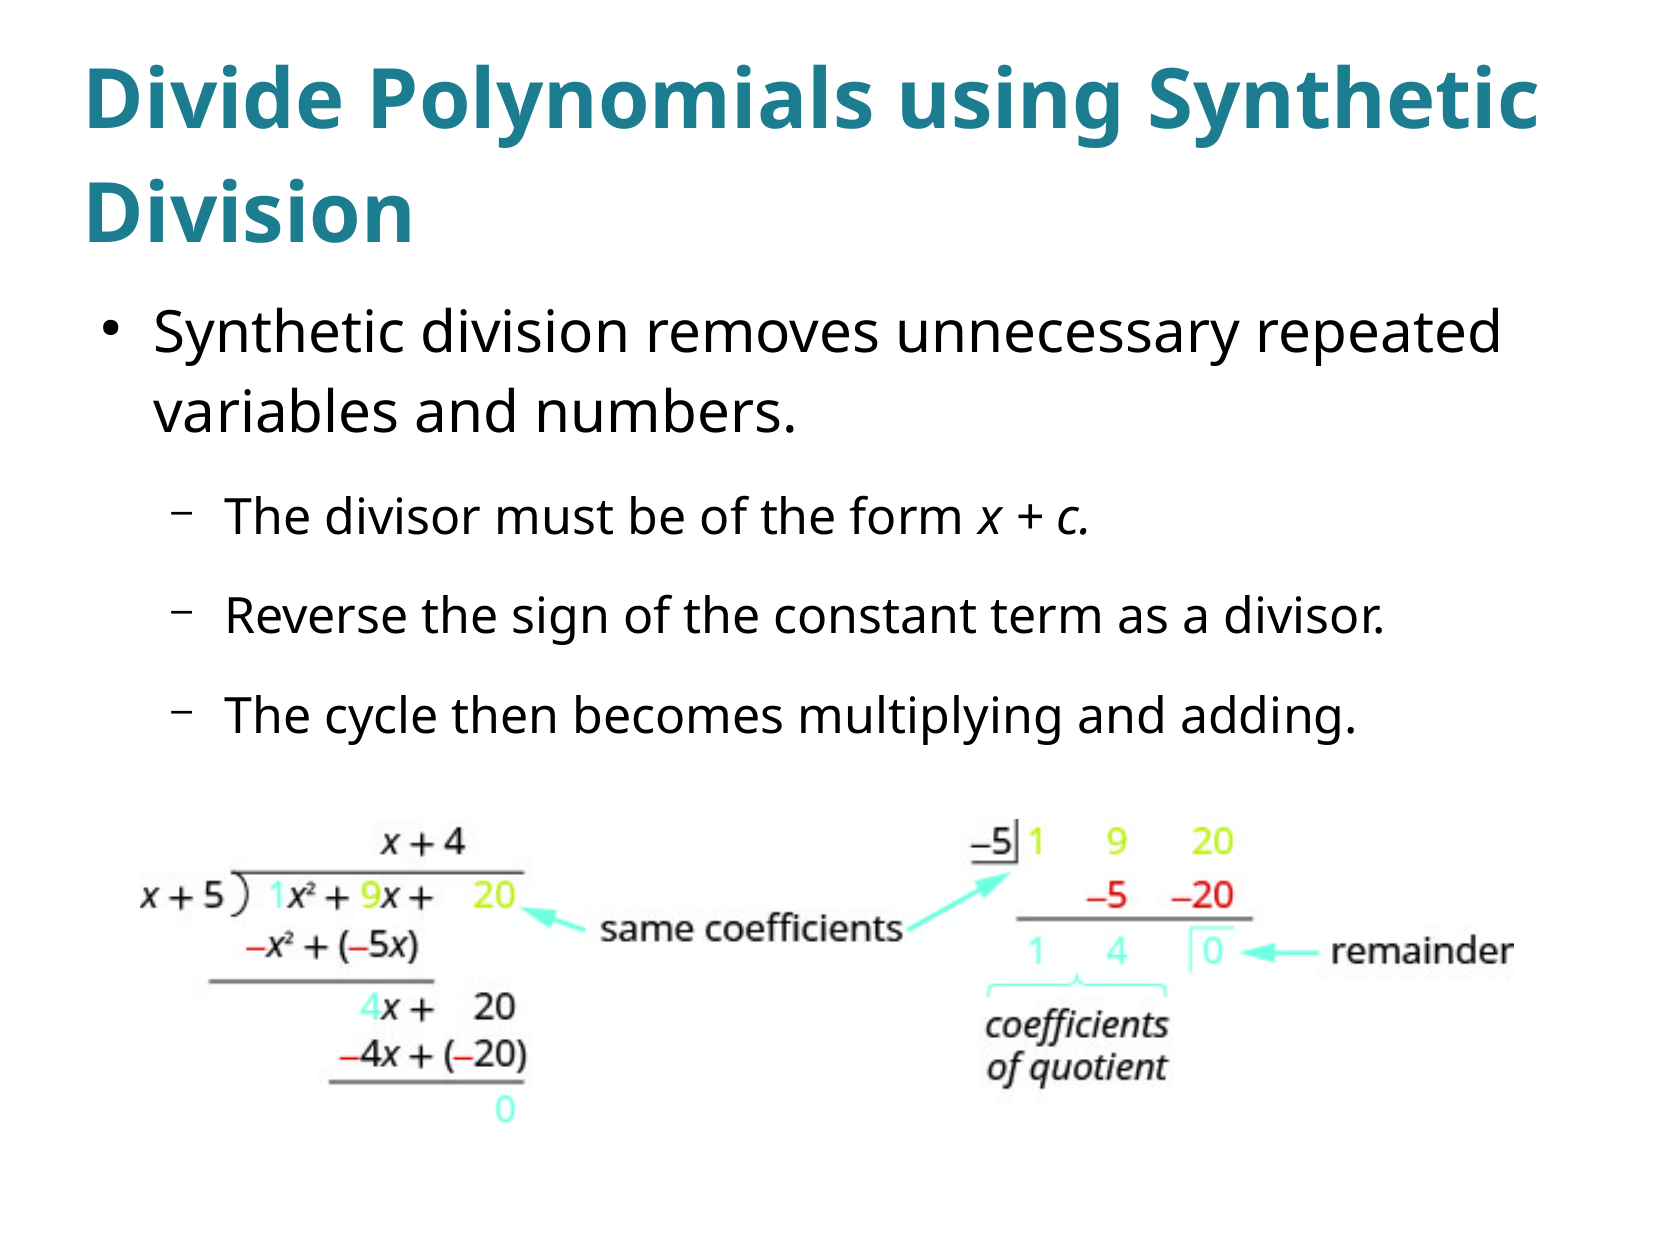

# Divide Polynomials using Synthetic Division
Synthetic division removes unnecessary repeated variables and numbers.
The divisor must be of the form x + c.
Reverse the sign of the constant term as a divisor.
The cycle then becomes multiplying and adding.